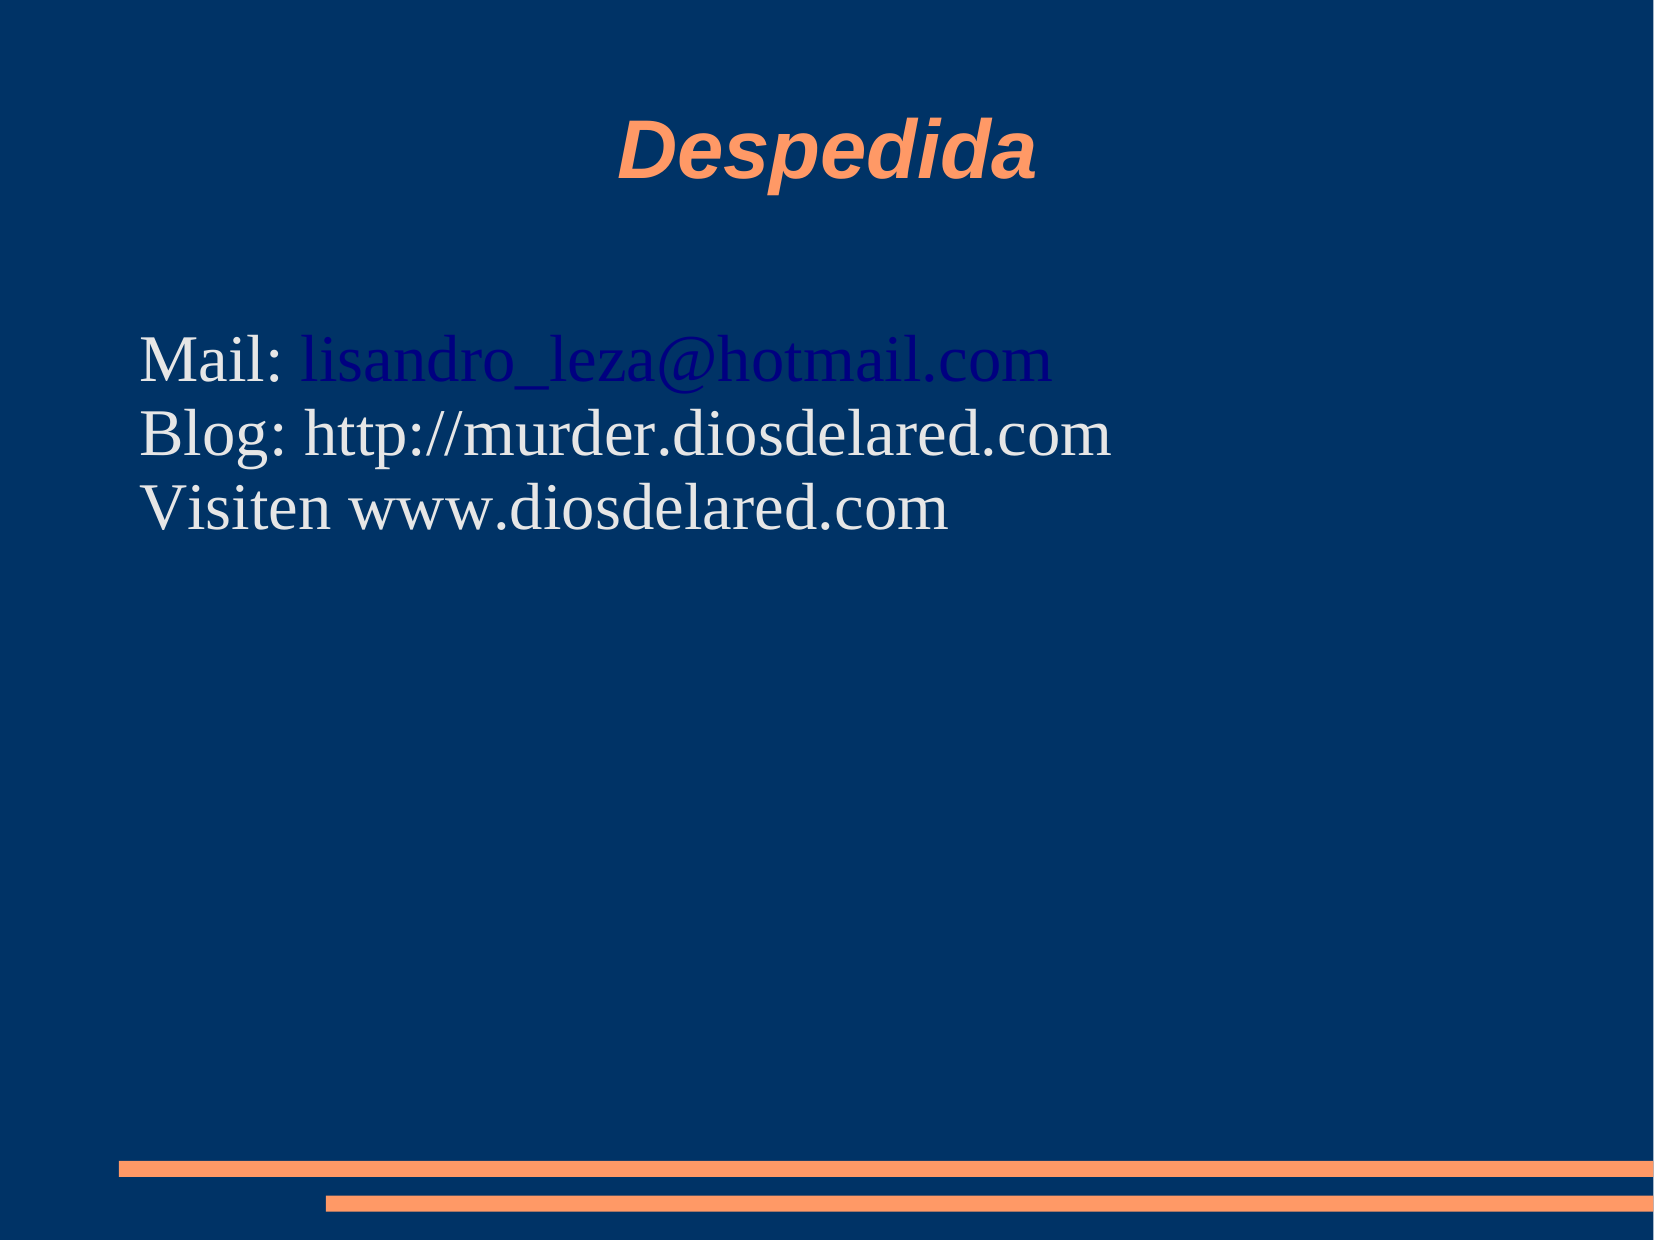

# Despedida
Mail: lisandro_leza@hotmail.com
Blog: http://murder.diosdelared.com
Visiten www.diosdelared.com